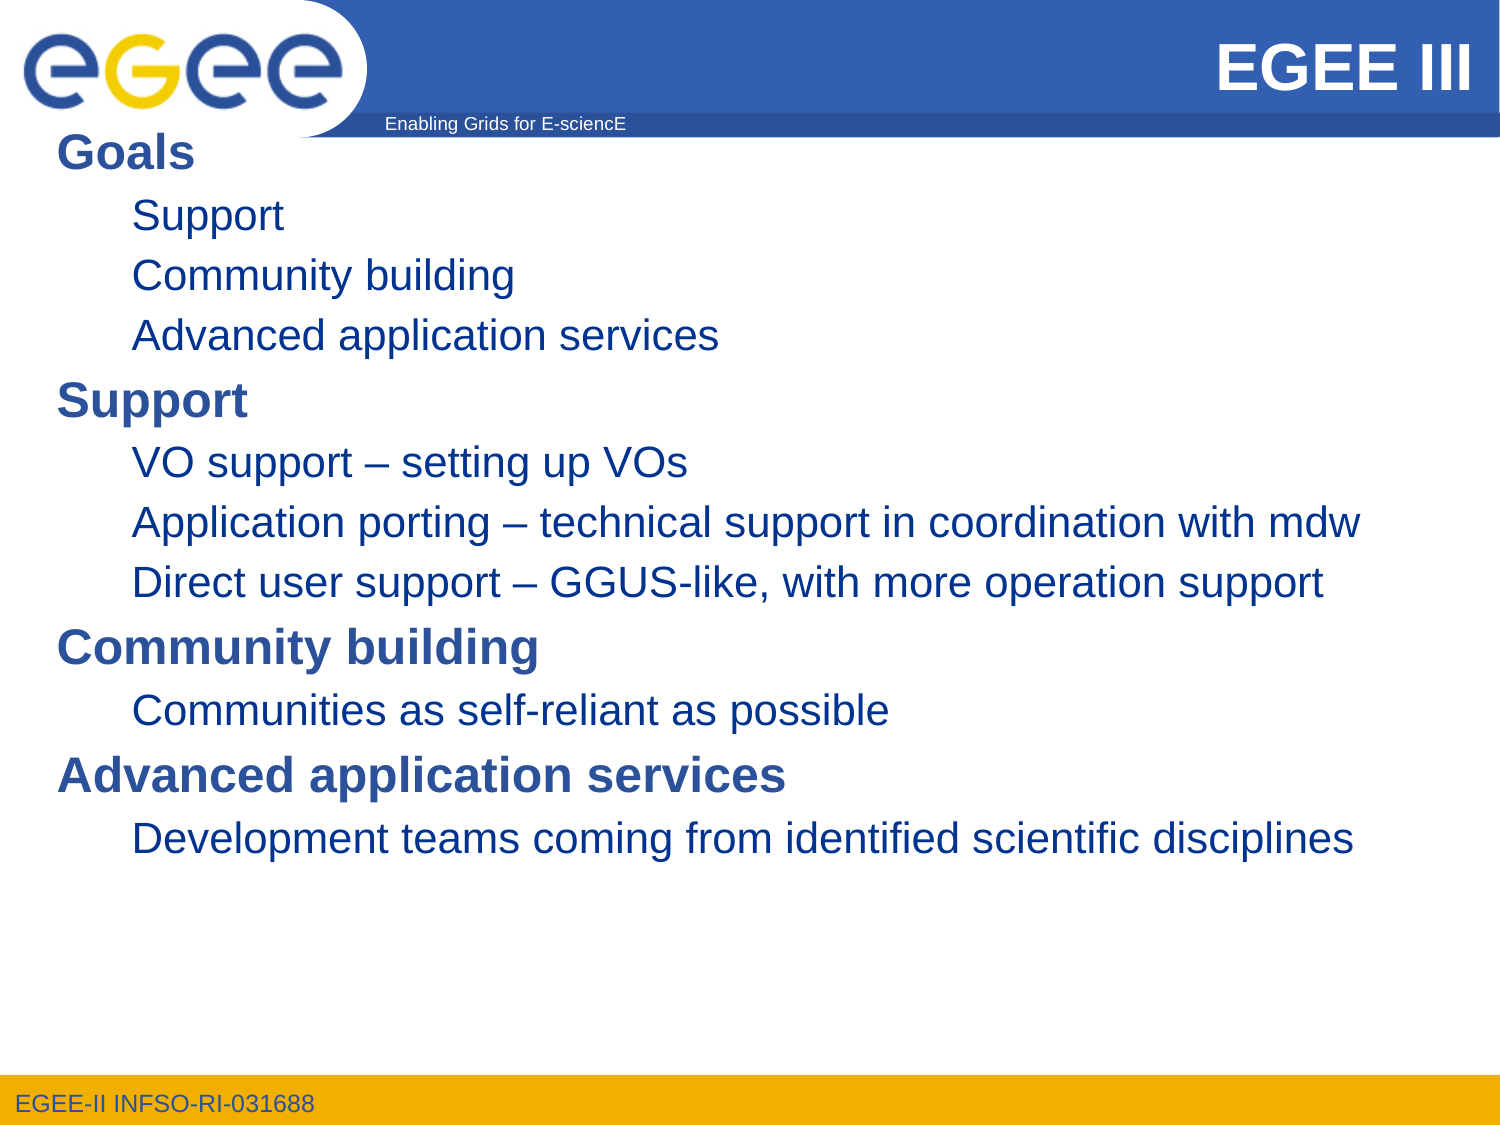

# EGEE III
Goals
Support
Community building
Advanced application services
Support
VO support – setting up VOs
Application porting – technical support in coordination with mdw
Direct user support – GGUS-like, with more operation support
Community building
Communities as self-reliant as possible
Advanced application services
Development teams coming from identified scientific disciplines